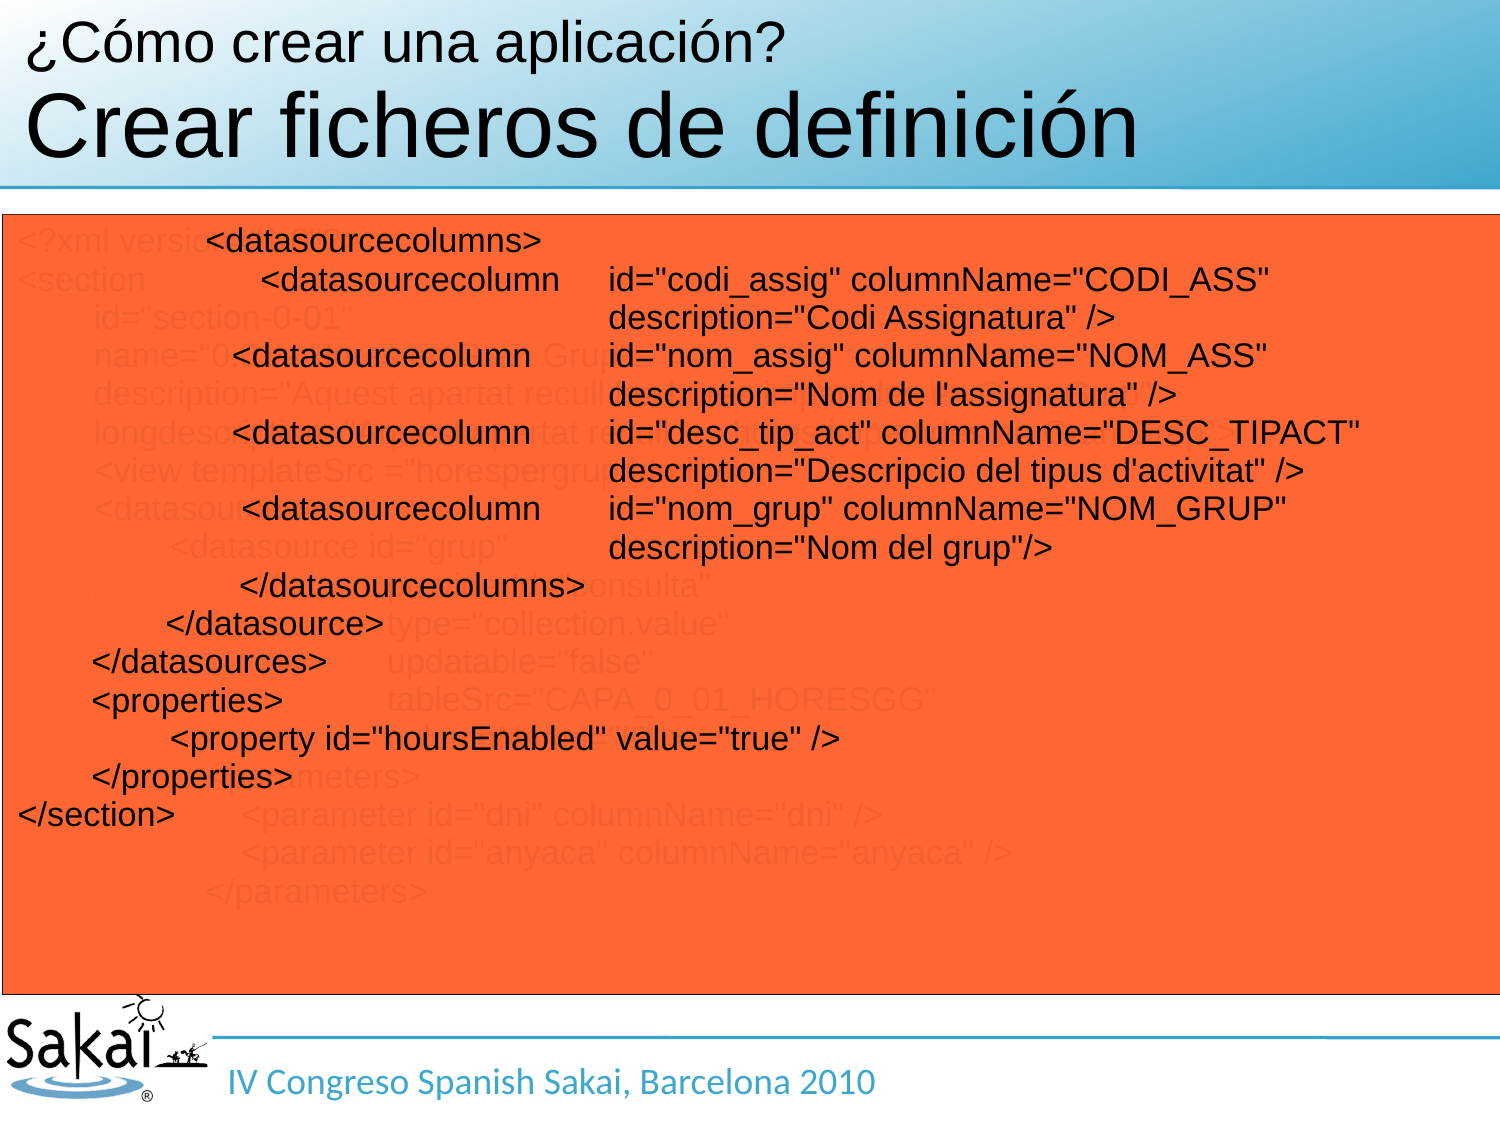

# ¿Cómo crear una aplicación? Crear ficheros de definición
<?xml version="1.0"?>
<section
 id="section-0-01"
 name="0.01 - Hores en Gran Grup"
 description="Aquest apartat recull les hores impartides en Gran Grup"
 longdescription="Aquest apartat recull les hores impartides en Gran Grup">
 <view templateSrc ="horespergrup.html" />
 <datasources>
 <datasource id="grup"
					providerId="consulta"
					type="collection.value"
					updatable="false"
					tableSrc="CAPA_0_01_HORESGG"
					columnName="ID">
 <parameters>
		 <parameter id="dni" columnName="dni" />
		 <parameter id="anyaca" columnName="anyaca" />
	 </parameters>
	 <datasourcecolumns>
		 <datasourcecolumn 	id="codi_assig" columnName="CODI_ASS"
								description="Codi Assignatura" />
		 <datasourcecolumn 	id="nom_assig" columnName="NOM_ASS"
			 					description="Nom de l'assignatura" />
		 <datasourcecolumn 	id="desc_tip_act" columnName="DESC_TIPACT"
			 					description="Descripcio del tipus d'activitat" />
		 <datasourcecolumn 	id="nom_grup" columnName="NOM_GRUP"
			 					description="Nom del grup"/>
			</datasourcecolumns>
		</datasource>
 	</datasources>
 	<properties>
 <property id="hoursEnabled" value="true" />
 	</properties>
</section>
<?xml version="1.0"?>
<block
	id="block-5"
	name="Activitats de R+D+I"
	description="Recull d'apartats referents a R+D+I" longdescription="">
 	<sections>
 <section id="section-5-1" />
 <section id="section-5-2" />
 </sections>
</block>
Block
Intranet
Block
Evaluacion
Section
busqueda_directorio
Section
actas
Section
expediente
DataSource
alumnos
DataSource
profesores
DataSource
liniaacta
DataSource
cordinadores
DataSource
expediente